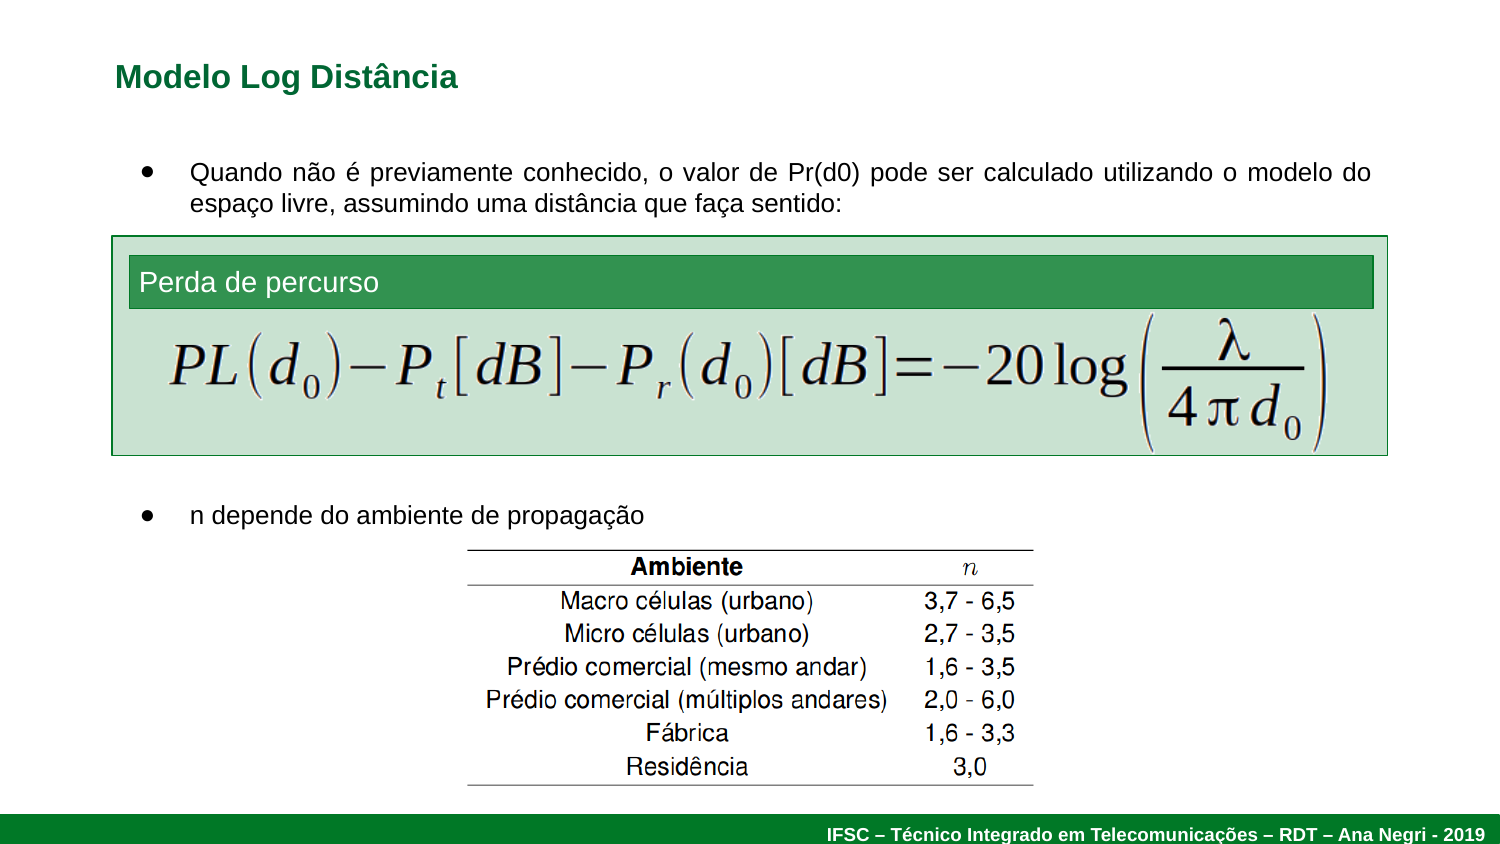

Modelo Log Distância
Quando não é previamente conhecido, o valor de Pr(d0) pode ser calculado utilizando o modelo do espaço livre, assumindo uma distância que faça sentido:
n depende do ambiente de propagação
Perda de percurso
IFSC – Técnico Integrado em Telecomunicações – RDT – Ana Negri - 2019